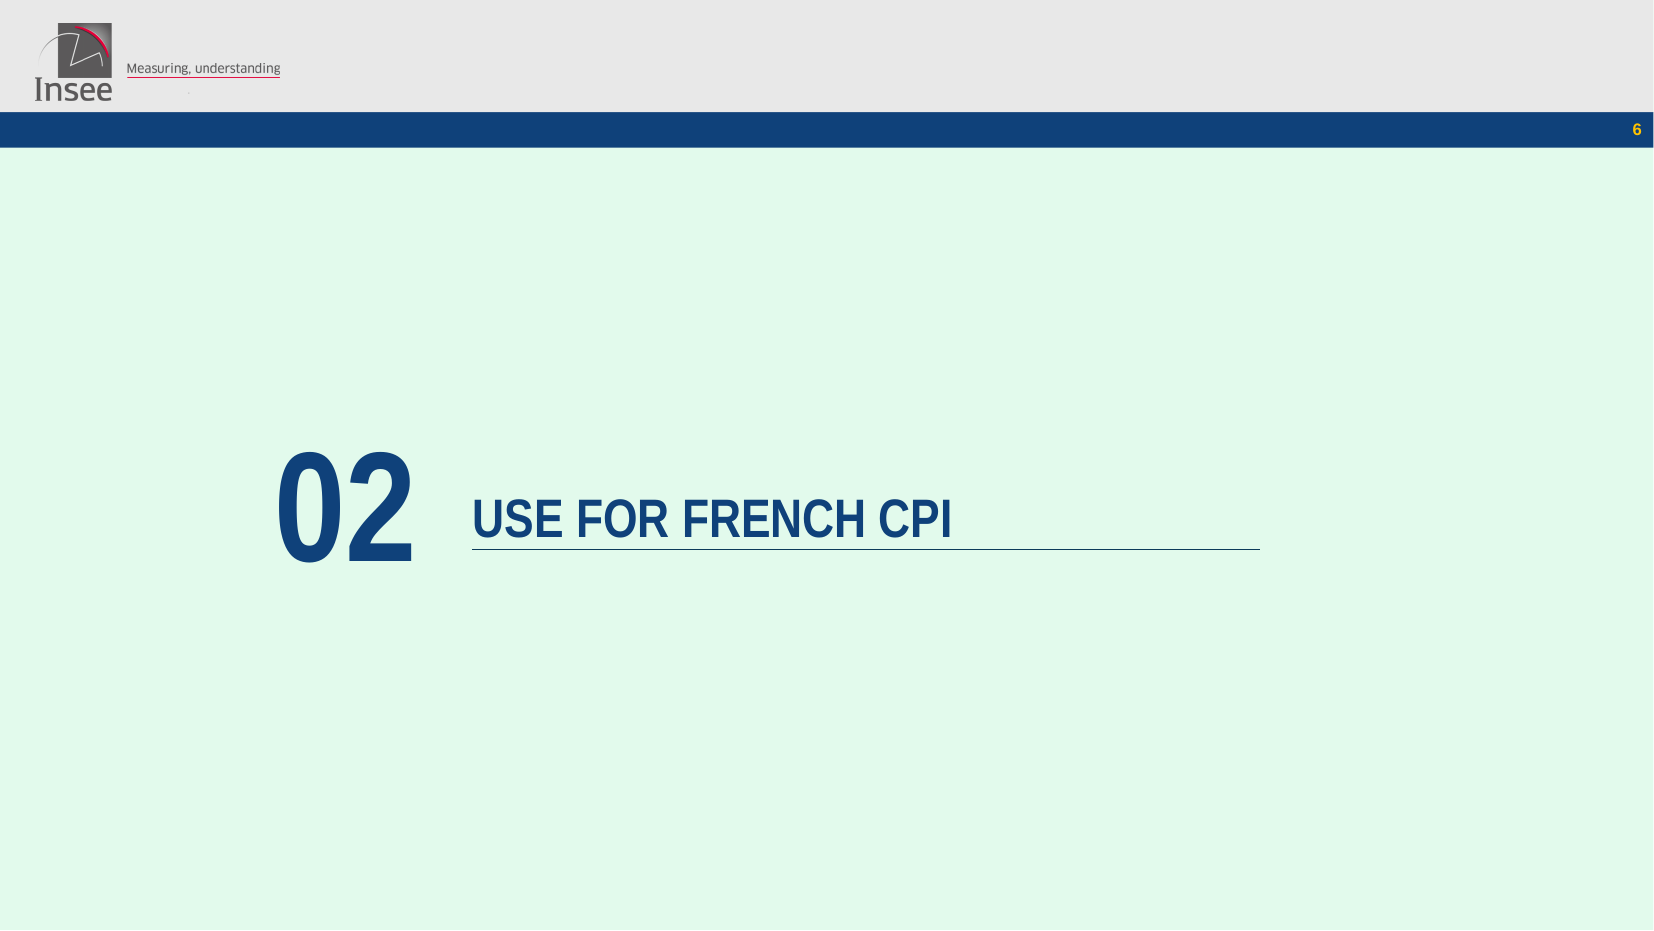

6
02
# USE for french cpi